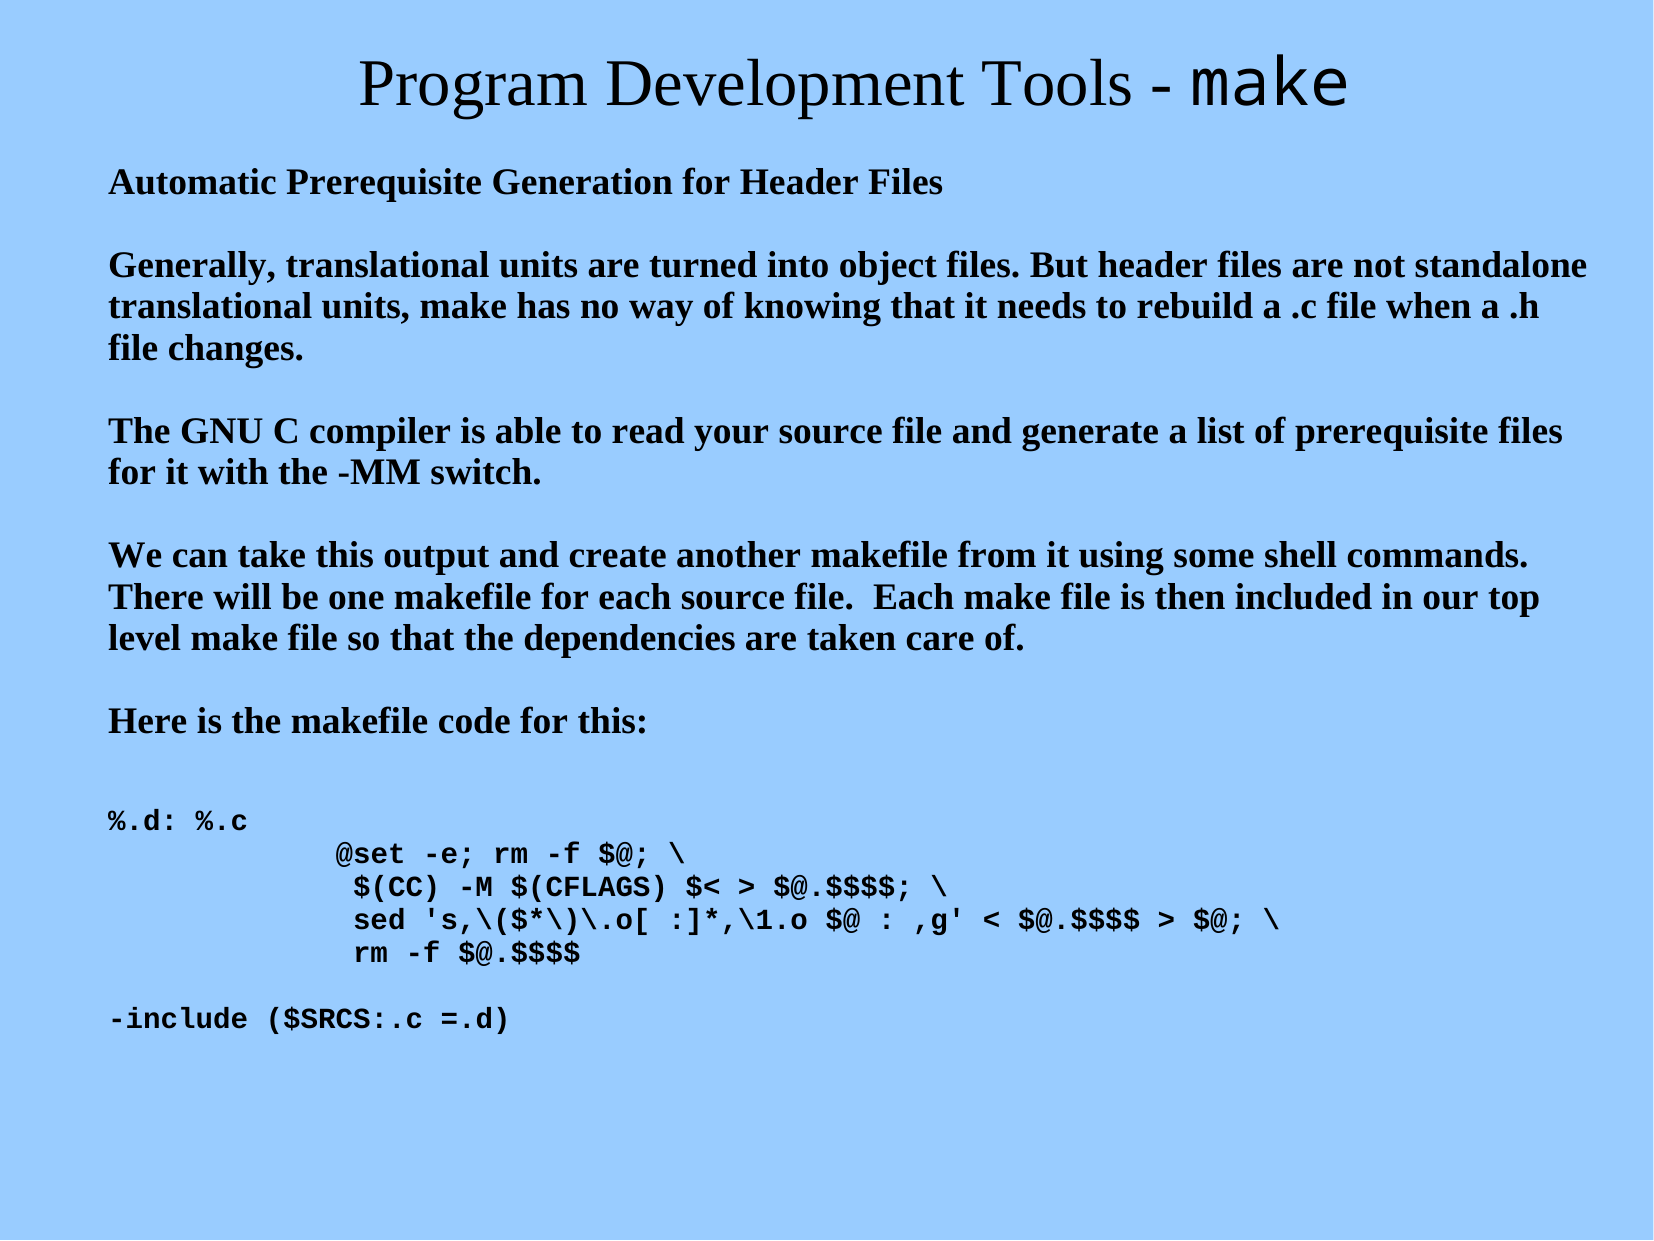

Program Development Tools - make
Automatic Prerequisite Generation for Header Files
Generally, translational units are turned into object files. But header files are not standalone translational units, make has no way of knowing that it needs to rebuild a .c file when a .h
file changes.
The GNU C compiler is able to read your source file and generate a list of prerequisite files for it with the -MM switch.
We can take this output and create another makefile from it using some shell commands. There will be one makefile for each source file. Each make file is then included in our top level make file so that the dependencies are taken care of.
Here is the makefile code for this:
%.d: %.c
 @set -e; rm -f $@; \
 $(CC) -M $(CFLAGS) $< > $@.$$$$; \
 sed 's,\($*\)\.o[ :]*,\1.o $@ : ,g' < $@.$$$$ > $@; \
 rm -f $@.$$$$
-include ($SRCS:.c =.d)